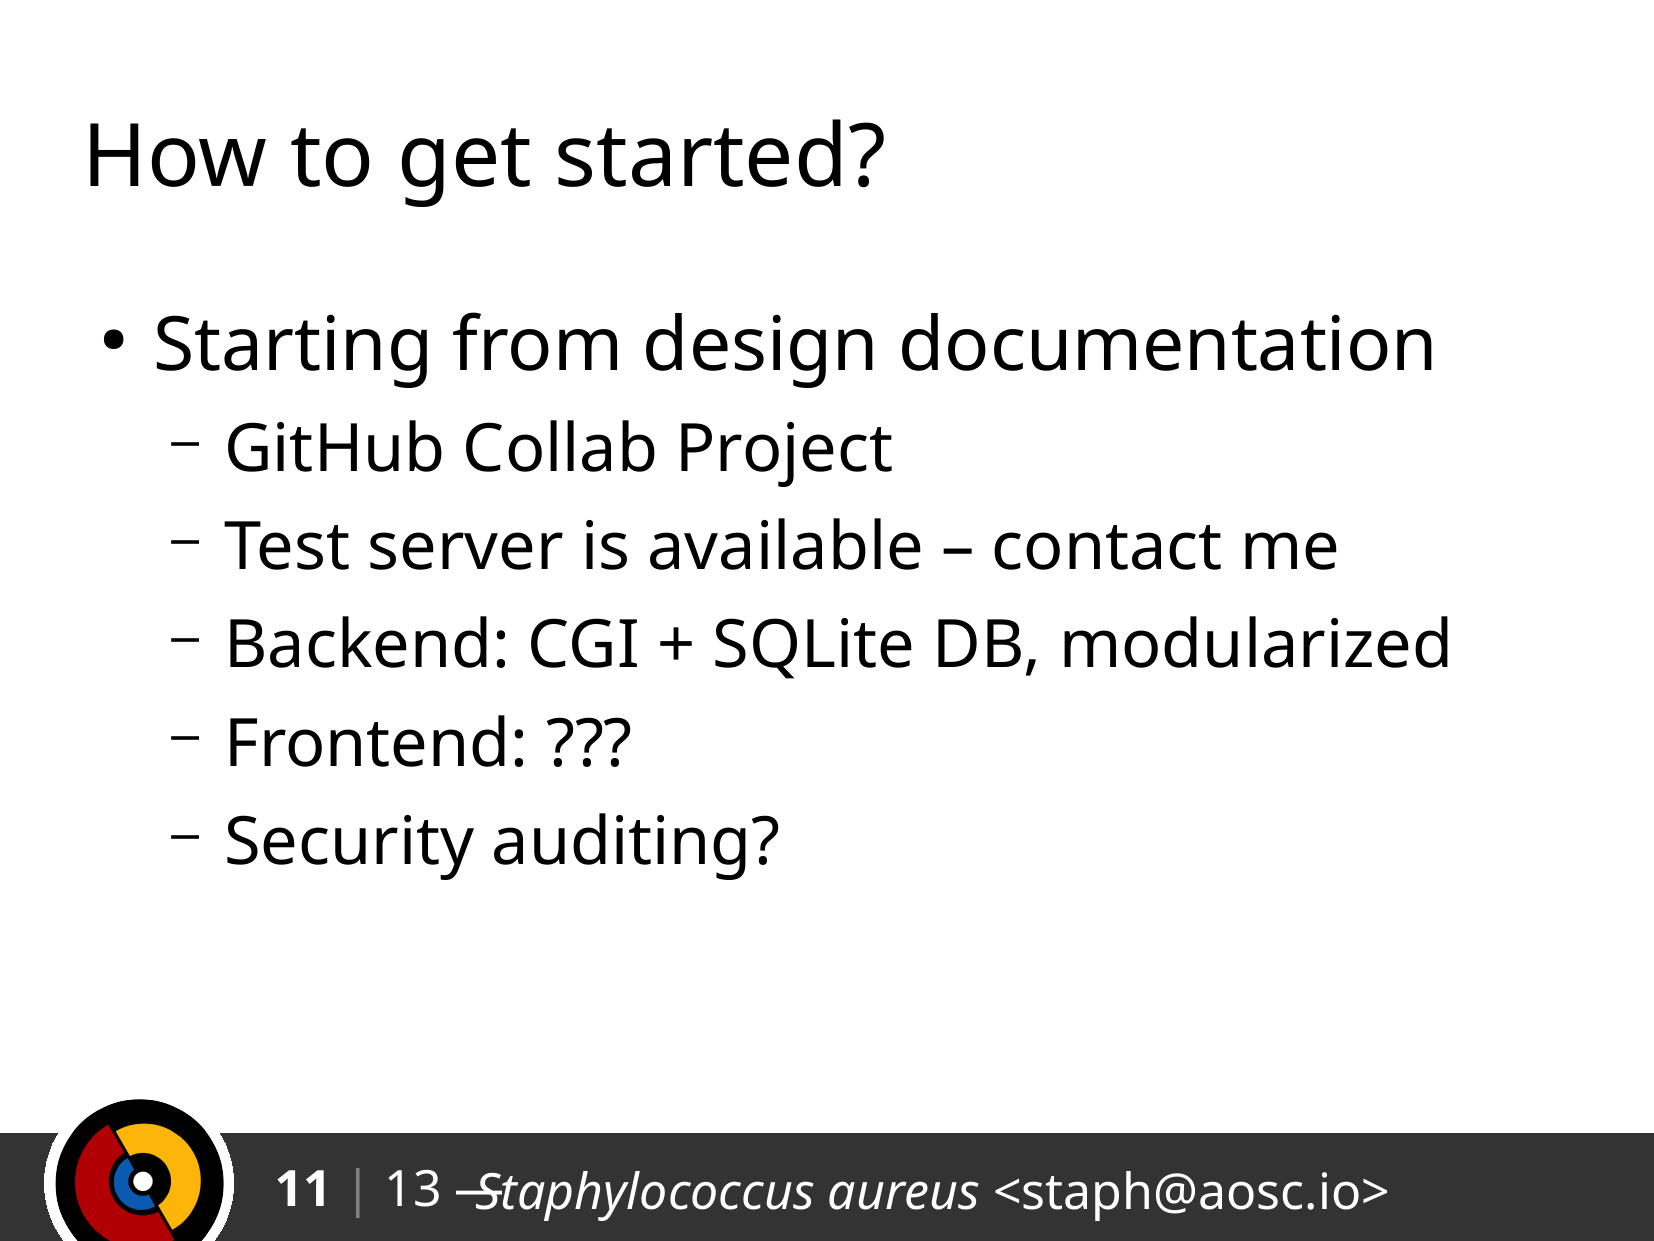

# How to get started?
Starting from design documentation
GitHub Collab Project
Test server is available – contact me
Backend: CGI + SQLite DB, modularized
Frontend: ???
Security auditing?